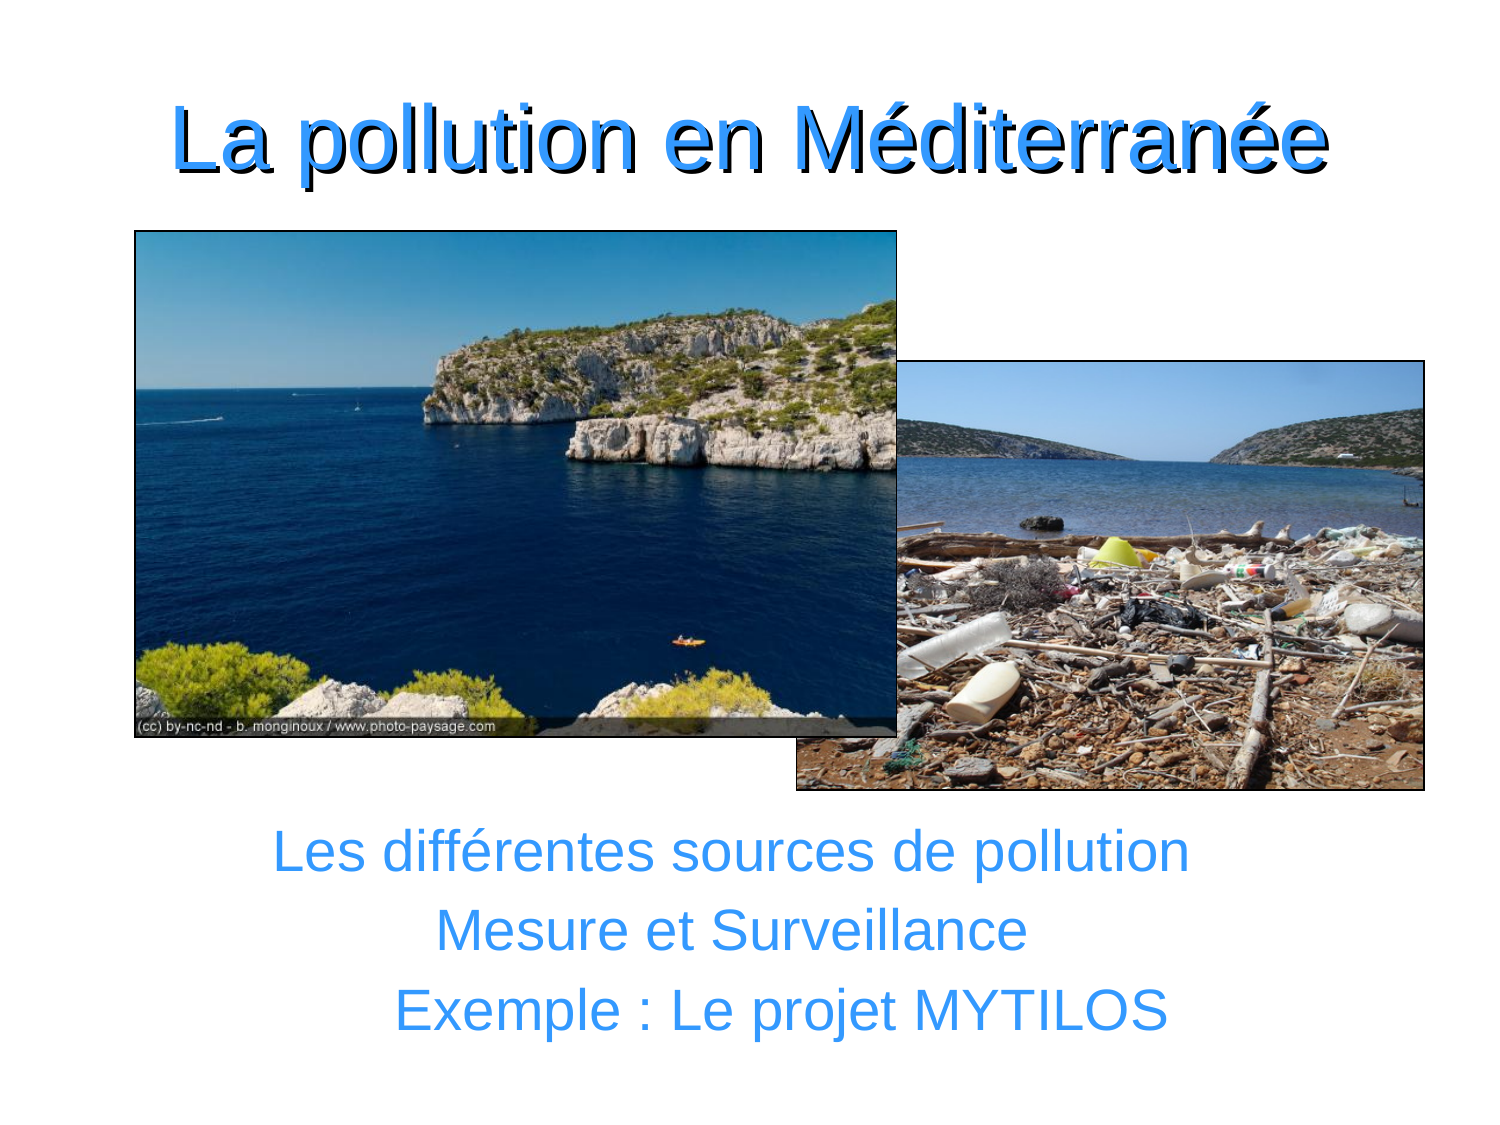

# La pollution en Méditerranée
Les différentes sources de pollution
Mesure et Surveillance
	Exemple : Le projet MYTILOS